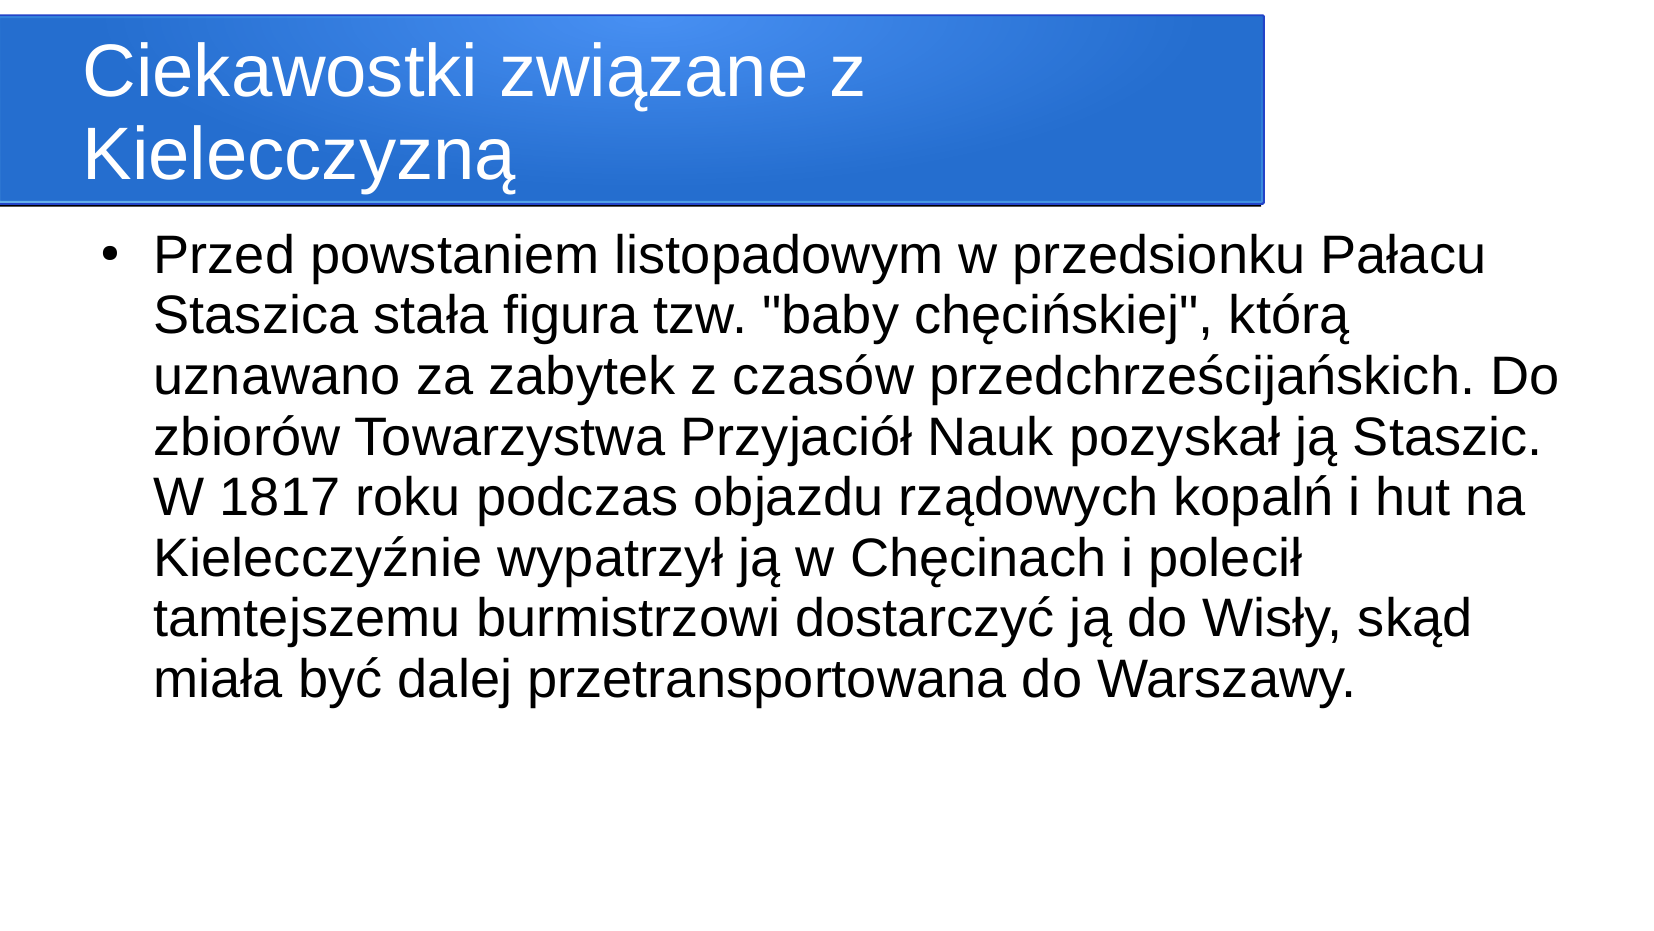

# Ciekawostki związane z Kielecczyzną
Przed powstaniem listopadowym w przedsionku Pałacu Staszica stała figura tzw. "baby chęcińskiej", którą uznawano za zabytek z czasów przedchrześcijańskich. Do zbiorów Towarzystwa Przyjaciół Nauk pozyskał ją Staszic. W 1817 roku podczas objazdu rządowych kopalń i hut na Kielecczyźnie wypatrzył ją w Chęcinach i polecił tamtejszemu burmistrzowi dostarczyć ją do Wisły, skąd miała być dalej przetransportowana do Warszawy.